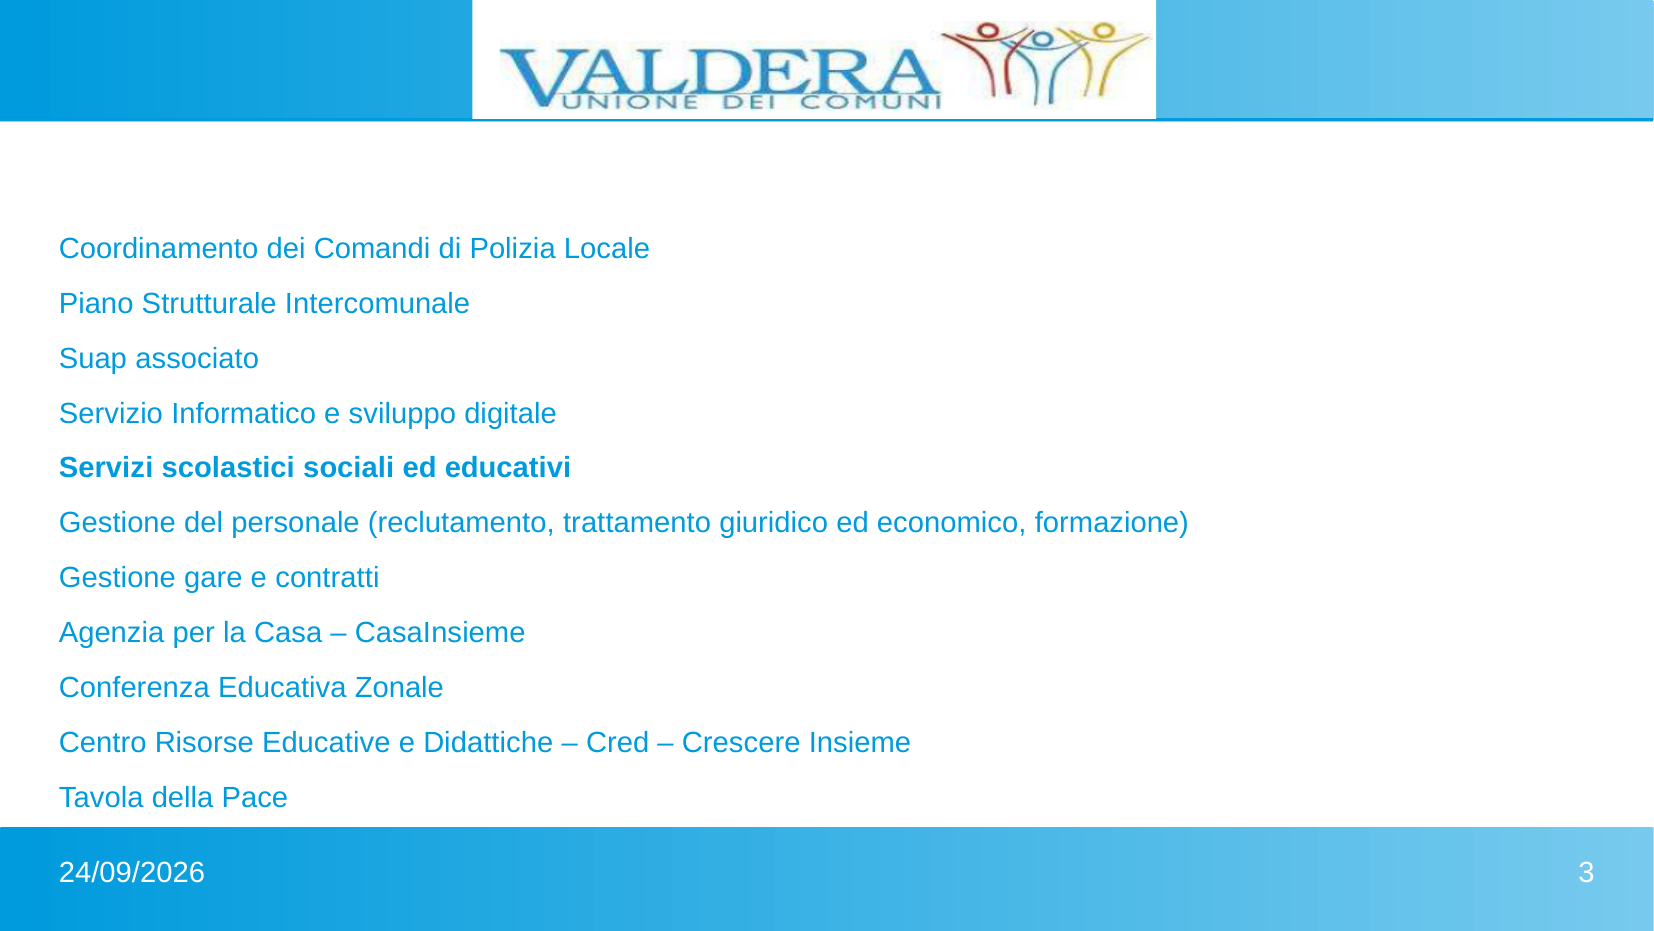

# .
Coordinamento dei Comandi di Polizia Locale
Piano Strutturale Intercomunale
Suap associato
Servizio Informatico e sviluppo digitale
Servizi scolastici sociali ed educativi
Gestione del personale (reclutamento, trattamento giuridico ed economico, formazione)
Gestione gare e contratti
Agenzia per la Casa – CasaInsieme
Conferenza Educativa Zonale
Centro Risorse Educative e Didattiche – Cred – Crescere Insieme
Tavola della Pace
3